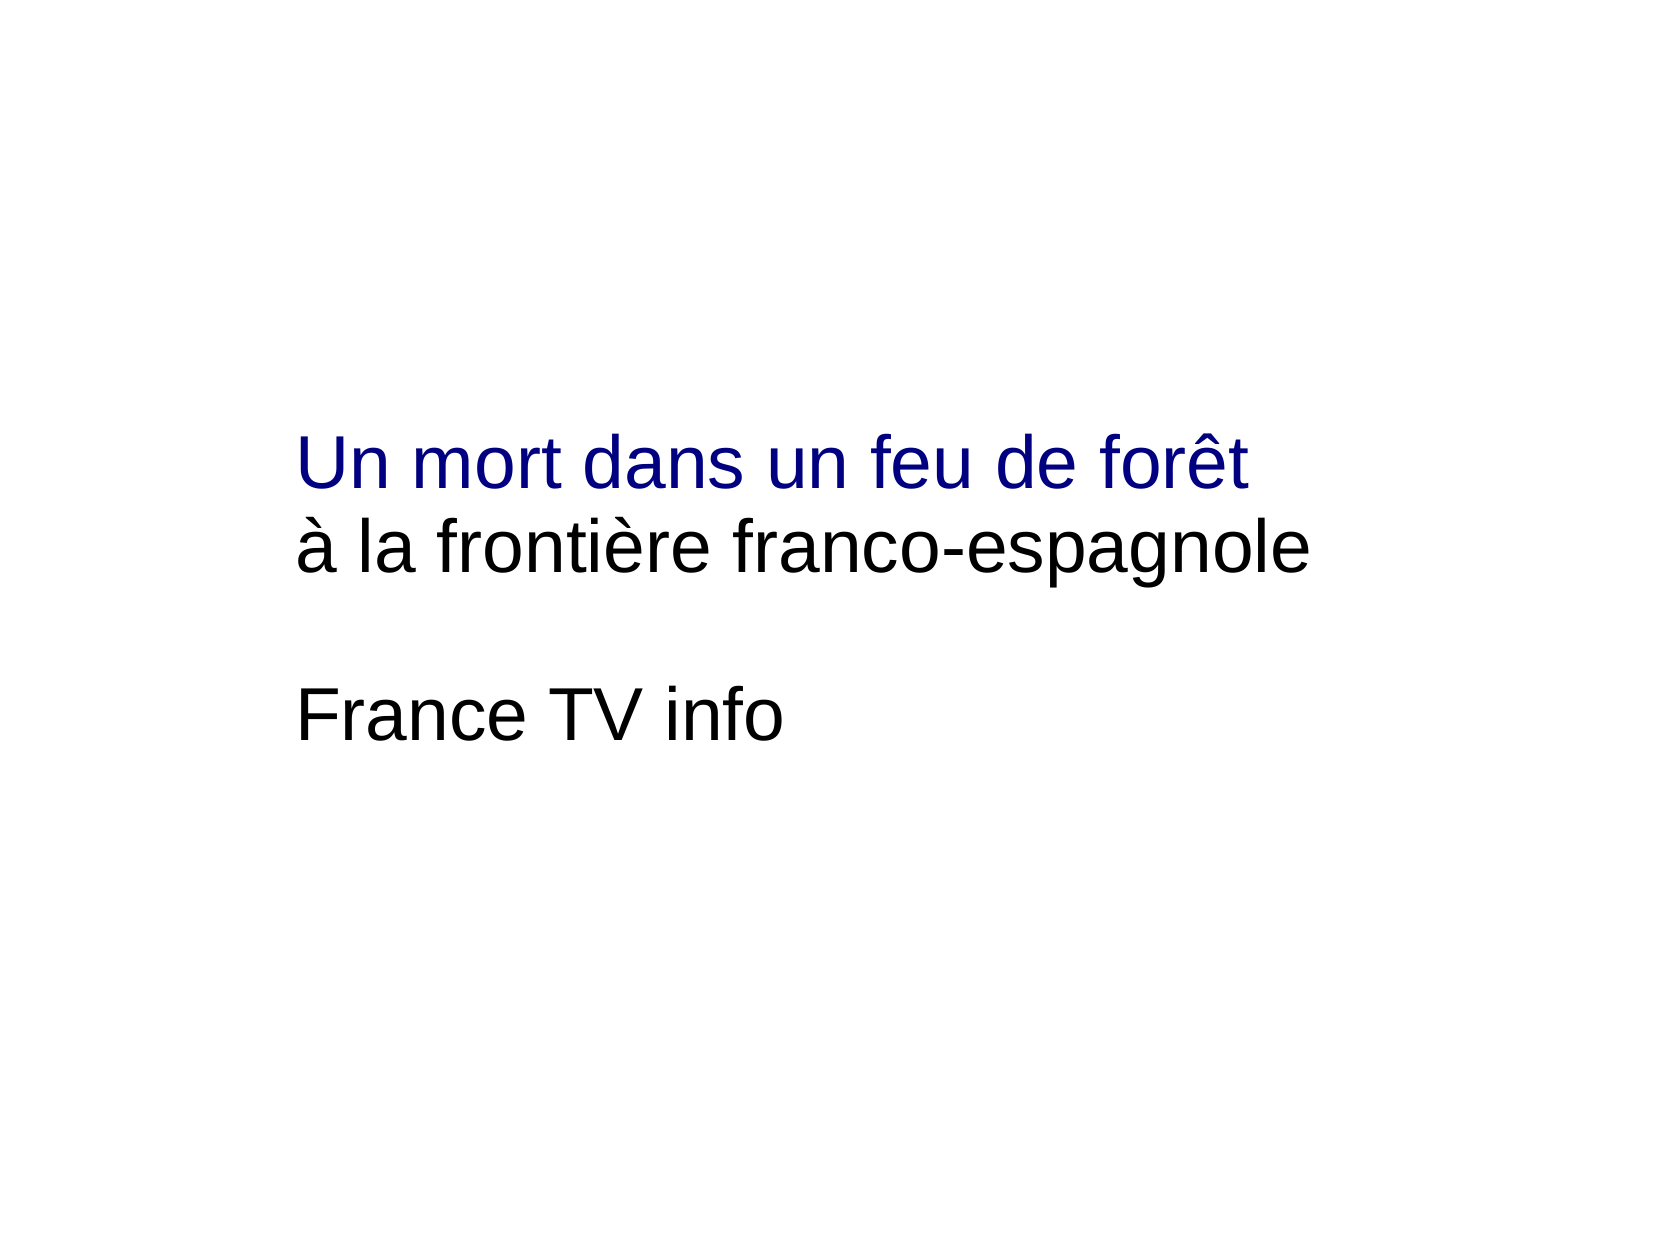

Un mort dans un feu de forêt
à la frontière franco-espagnole
France TV info